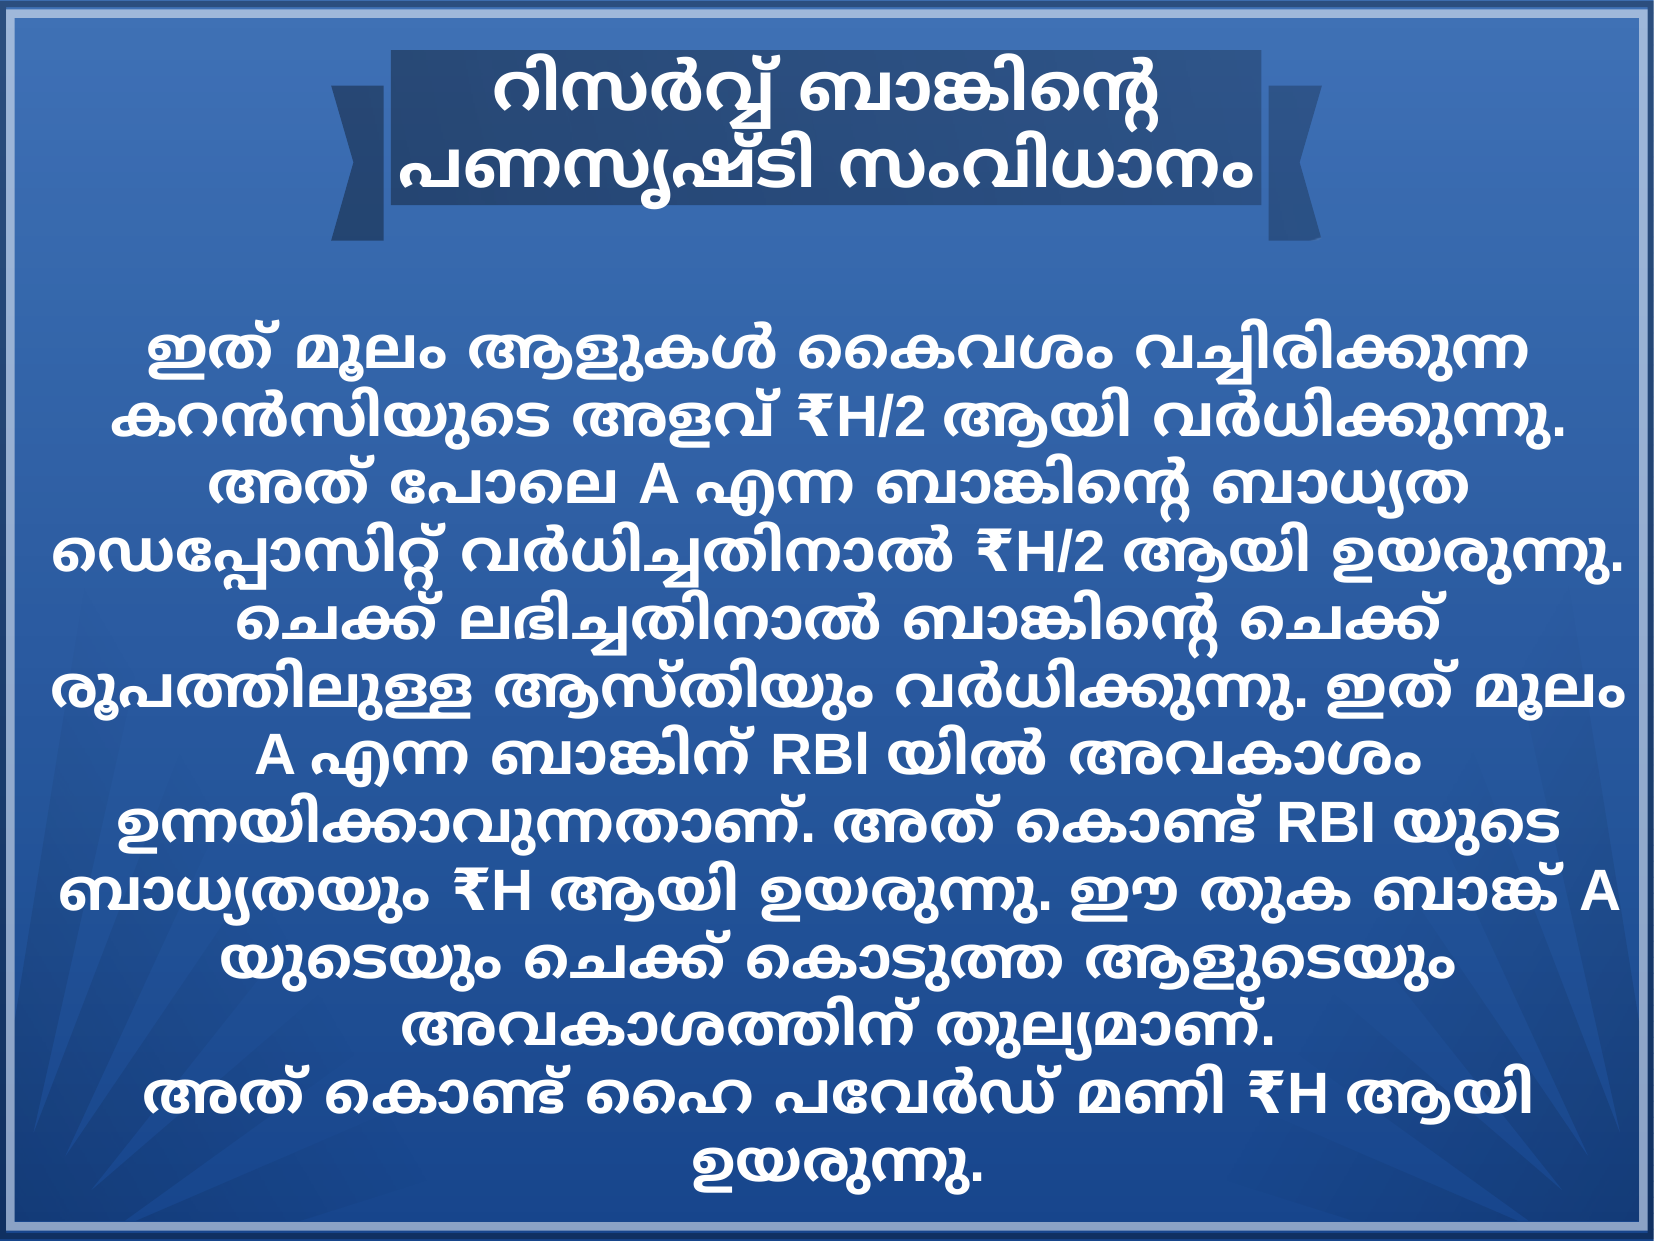

# റിസർവ്വ് ബാങ്കിന്റെ പണസൃഷ്ടി സംവിധാനം
ഇത് മൂലം ആളുകൾ കൈവശം വച്ചിരിക്കുന്ന കറൻസിയുടെ അളവ് ₹H/2 ആയി വർധിക്കുന്നു.
അത് പോലെ A എന്ന ബാങ്കിന്റെ ബാധ്യത ഡെപ്പോസിറ്റ് വർധിച്ചതിനാൽ ₹H/2 ആയി ഉയരുന്നു. ചെക്ക് ലഭിച്ചതിനാൽ ബാങ്കിന്റെ ചെക്ക് രൂപത്തിലുള്ള ആസ്തിയും വർധിക്കുന്നു. ഇത് മൂലം A എന്ന ബാങ്കിന് RBl യിൽ അവകാശം ഉന്നയിക്കാവുന്നതാണ്. അത് കൊണ്ട് RBI യുടെ ബാധ്യതയും ₹H ആയി ഉയരുന്നു. ഈ തുക ബാങ്ക് A യുടെയും ചെക്ക് കൊടുത്ത ആളുടെയും അവകാശത്തിന് തുല്യമാണ്.
അത് കൊണ്ട് ഹൈ പവേർഡ് മണി ₹H ആയി ഉയരുന്നു.